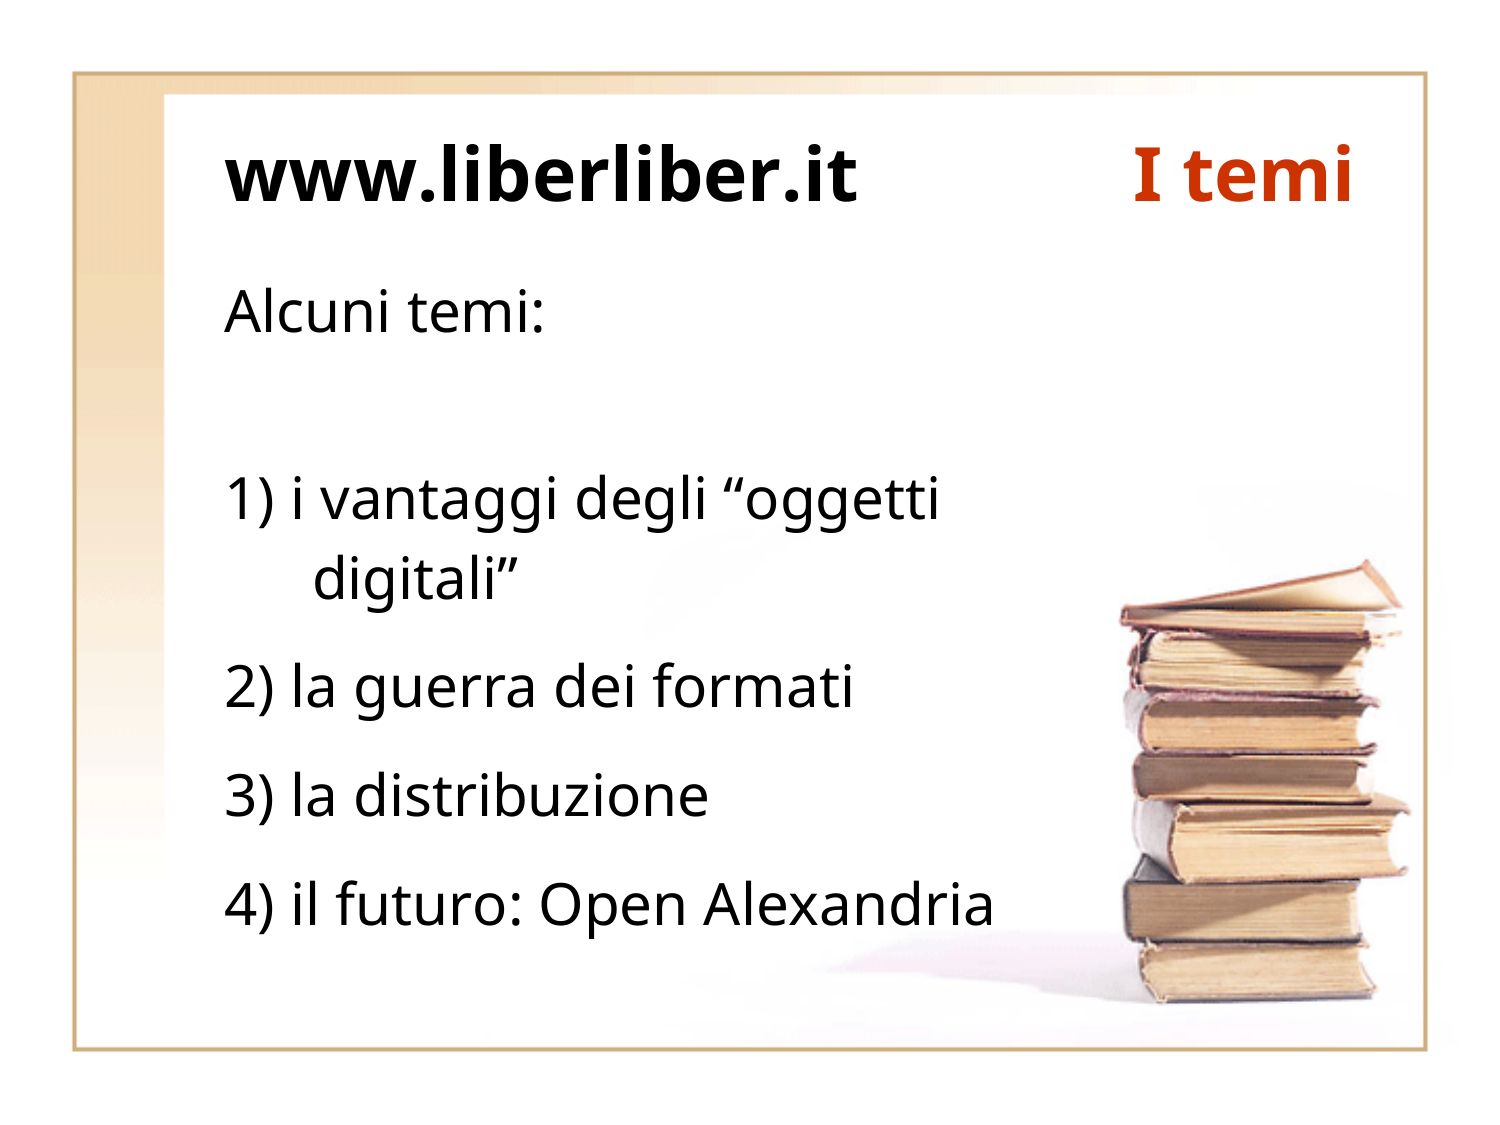

# www.liberliber.it	I temi
Alcuni temi:
1) i vantaggi degli “oggetti digitali”
2) la guerra dei formati
3) la distribuzione
4) il futuro: Open Alexandria